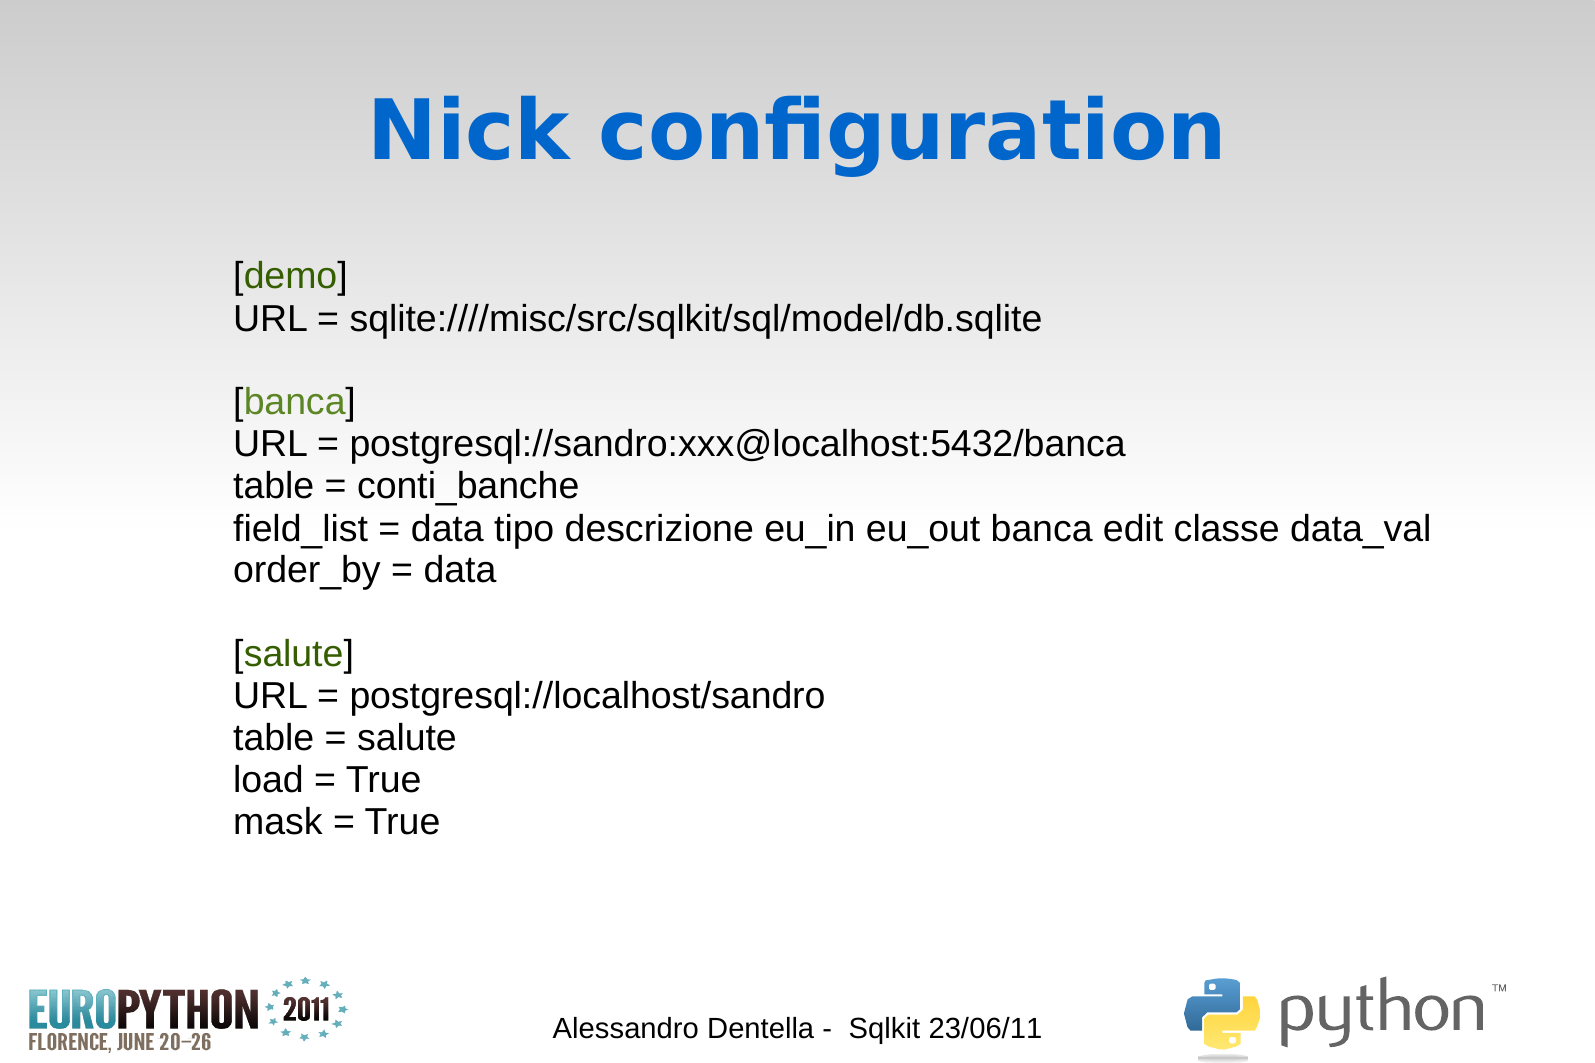

# Nick configuration
[demo]
URL = sqlite:////misc/src/sqlkit/sql/model/db.sqlite
[banca]
URL = postgresql://sandro:xxx@localhost:5432/banca
table = conti_banche
field_list = data tipo descrizione eu_in eu_out banca edit classe data_val
order_by = data
[salute]
URL = postgresql://localhost/sandro
table = salute
load = True
mask = True